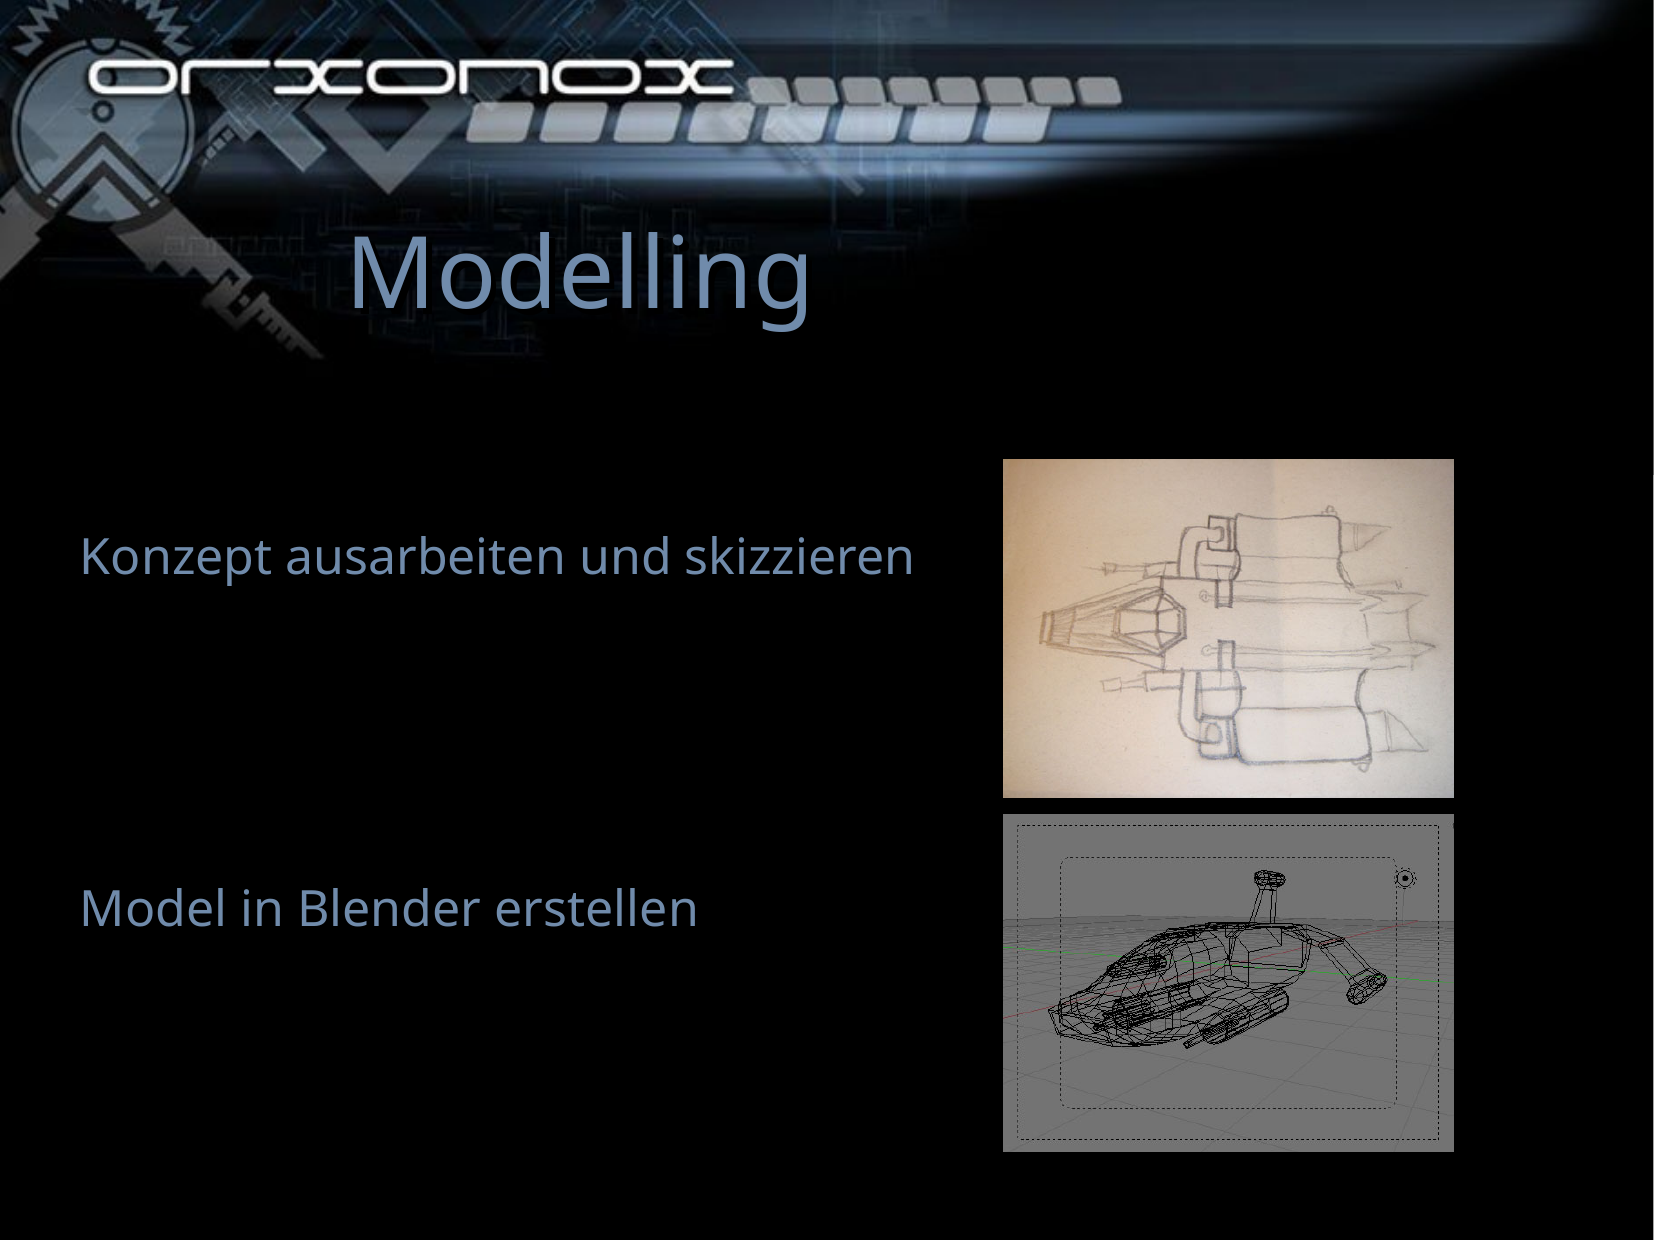

Modelling
Konzept ausarbeiten und skizzieren
Model in Blender erstellen